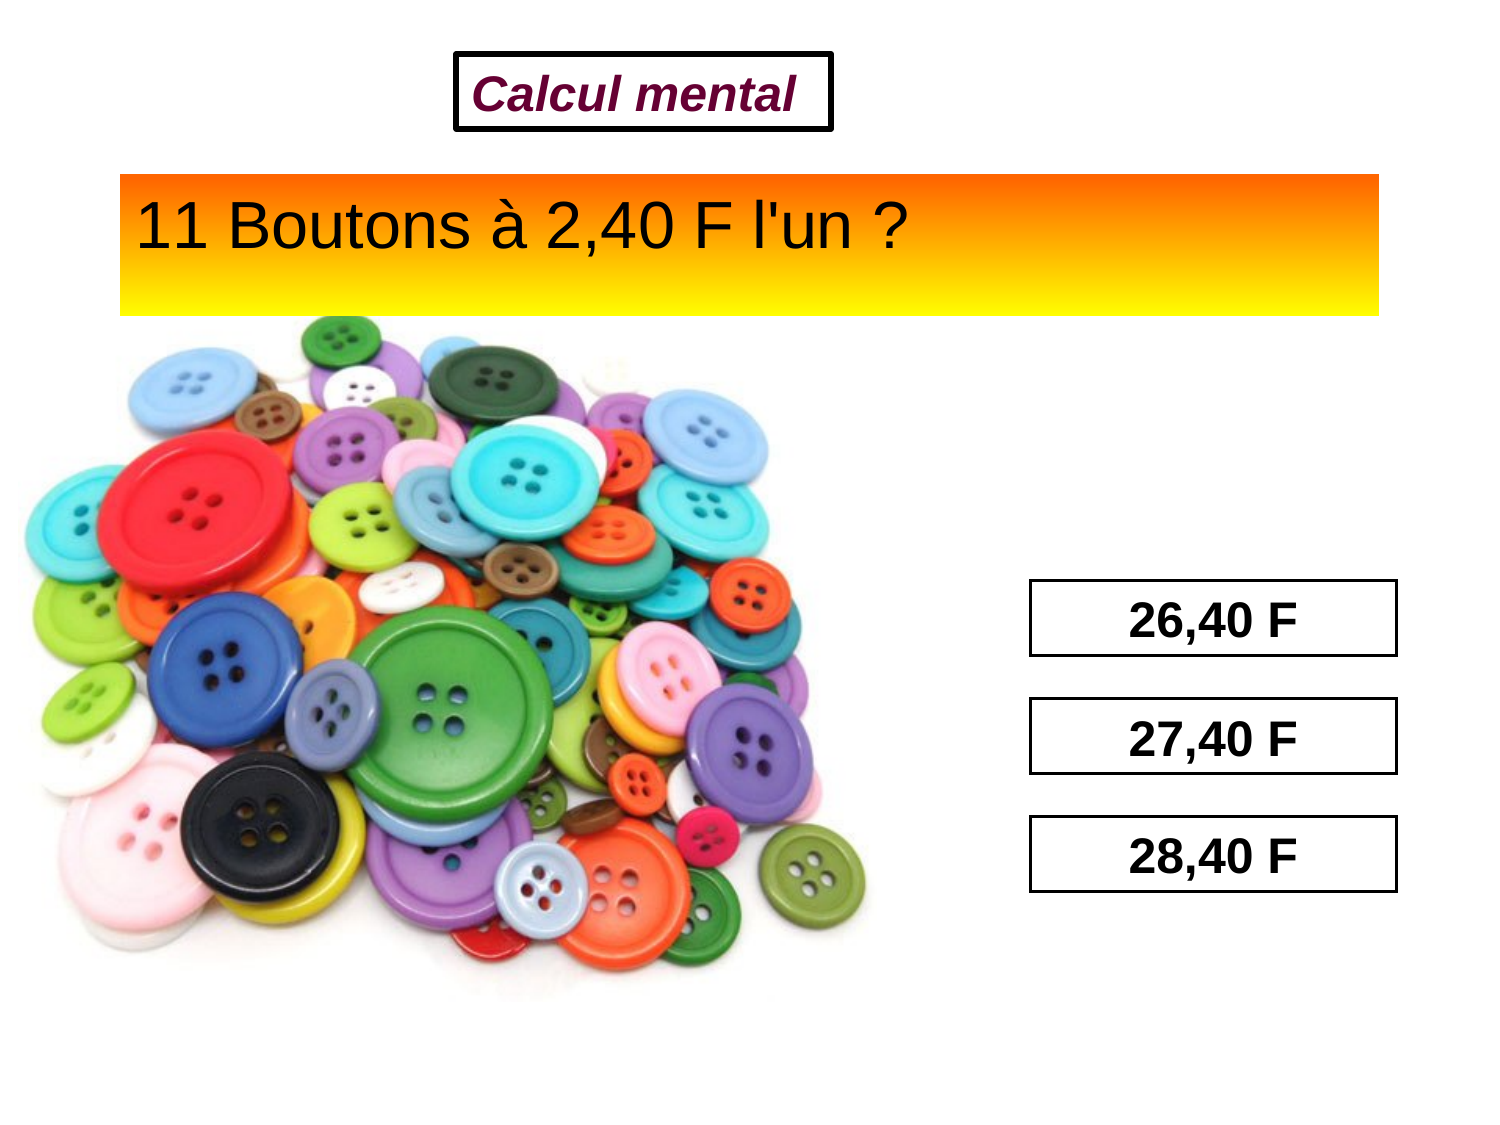

Calcul mental
11 Boutons à 2,40 F l'un ?
26,40 F
27,40 F
28,40 F